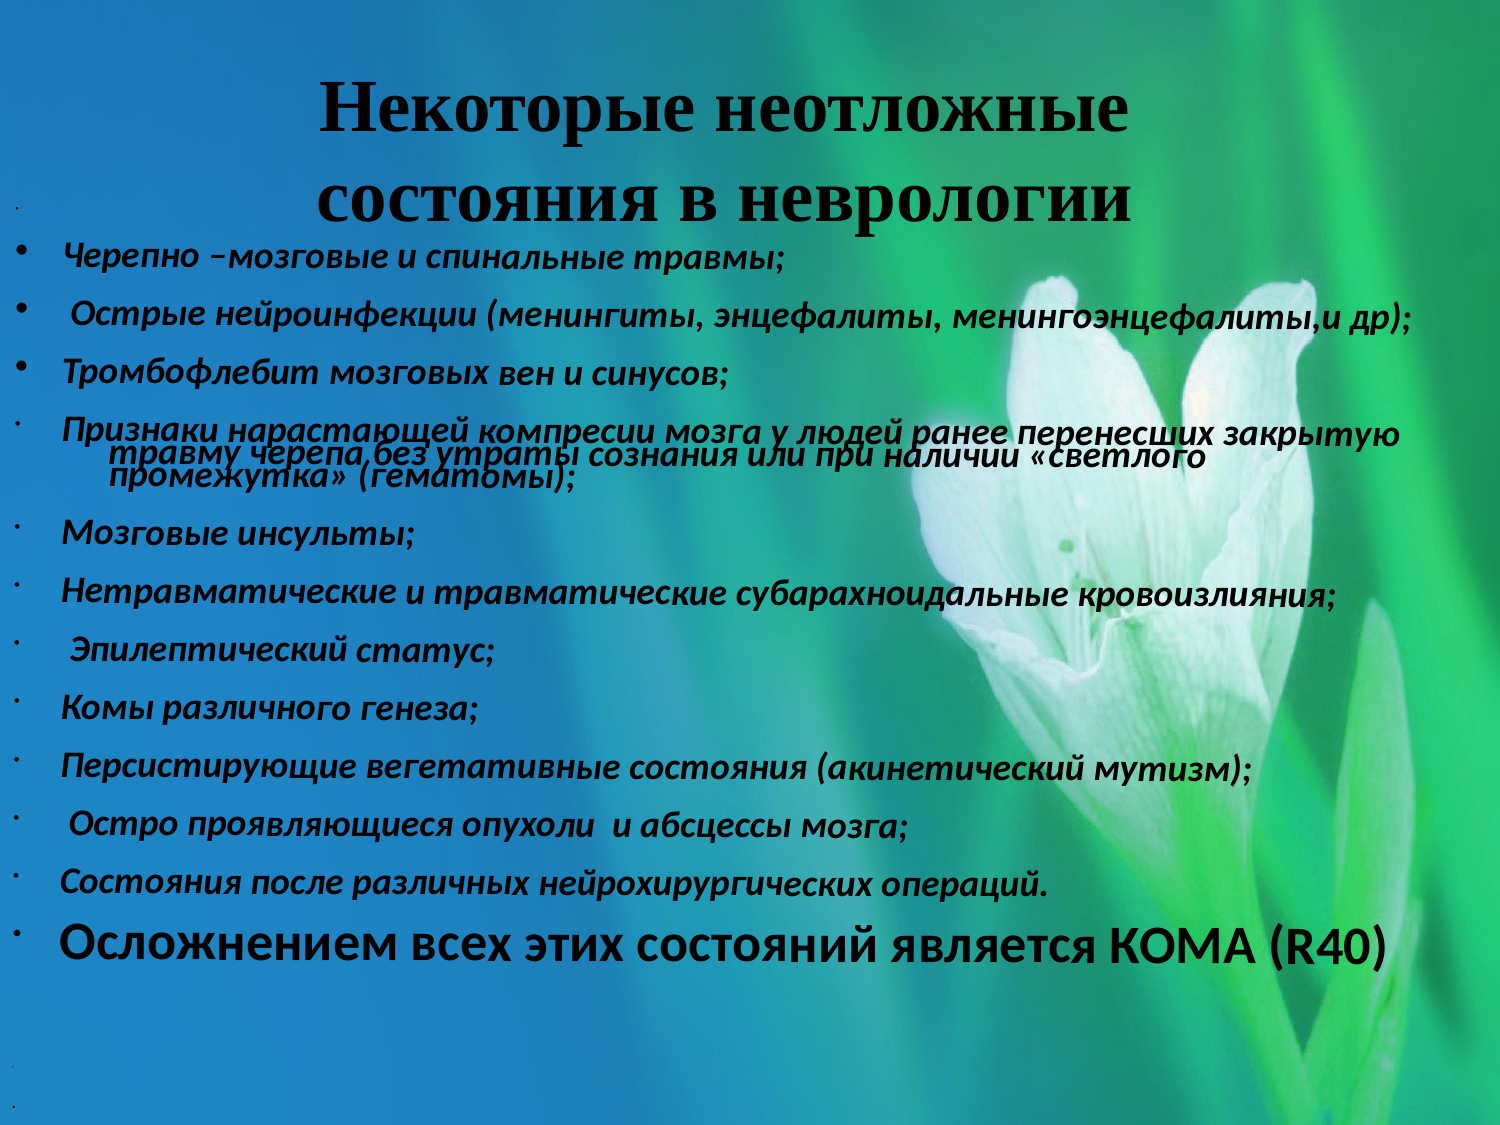

# Некоторые неотложные состояния в неврологии
Черепно –мозговые и спинальные травмы;
 Острые нейроинфекции (менингиты, энцефалиты, менингоэнцефалиты,и др);
Тромбофлебит мозговых вен и синусов;
Признаки нарастающей компресии мозга у людей ранее перенесших закрытую травму черепа без утраты сознания или при наличии «светлого промежутка» (гематомы);
Мозговые инсульты;
Нетравматические и травматические субарахноидальные кровоизлияния;
 Эпилептический статус;
Комы различного генеза;
Персистирующие вегетативные состояния (акинетический мутизм);
 Остро проявляющиеся опухоли и абсцессы мозга;
Состояния после различных нейрохирургических операций.
Осложнением всех этих состояний является КОМА (R40)